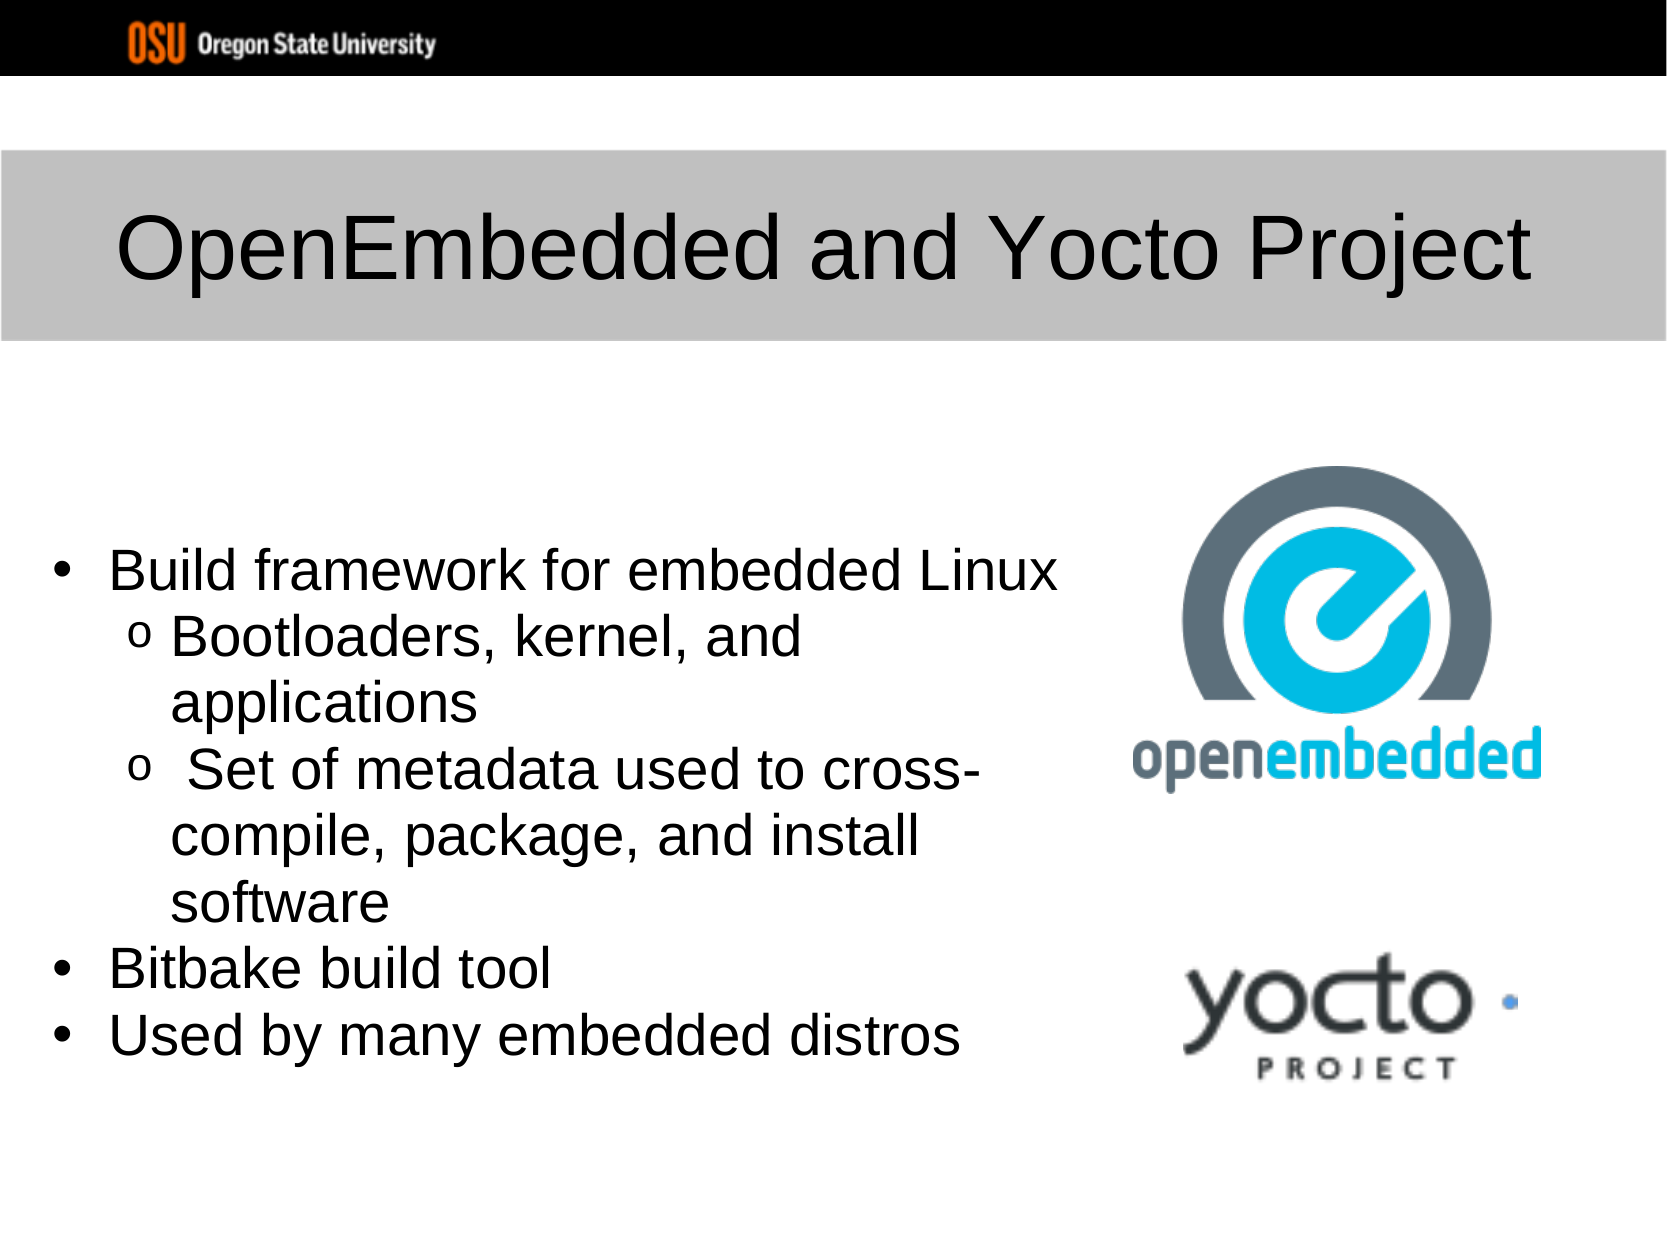

# OpenEmbedded and Yocto Project
Build framework for embedded Linux
Bootloaders, kernel, and applications
 Set of metadata used to cross-compile, package, and install software
Bitbake build tool
Used by many embedded distros